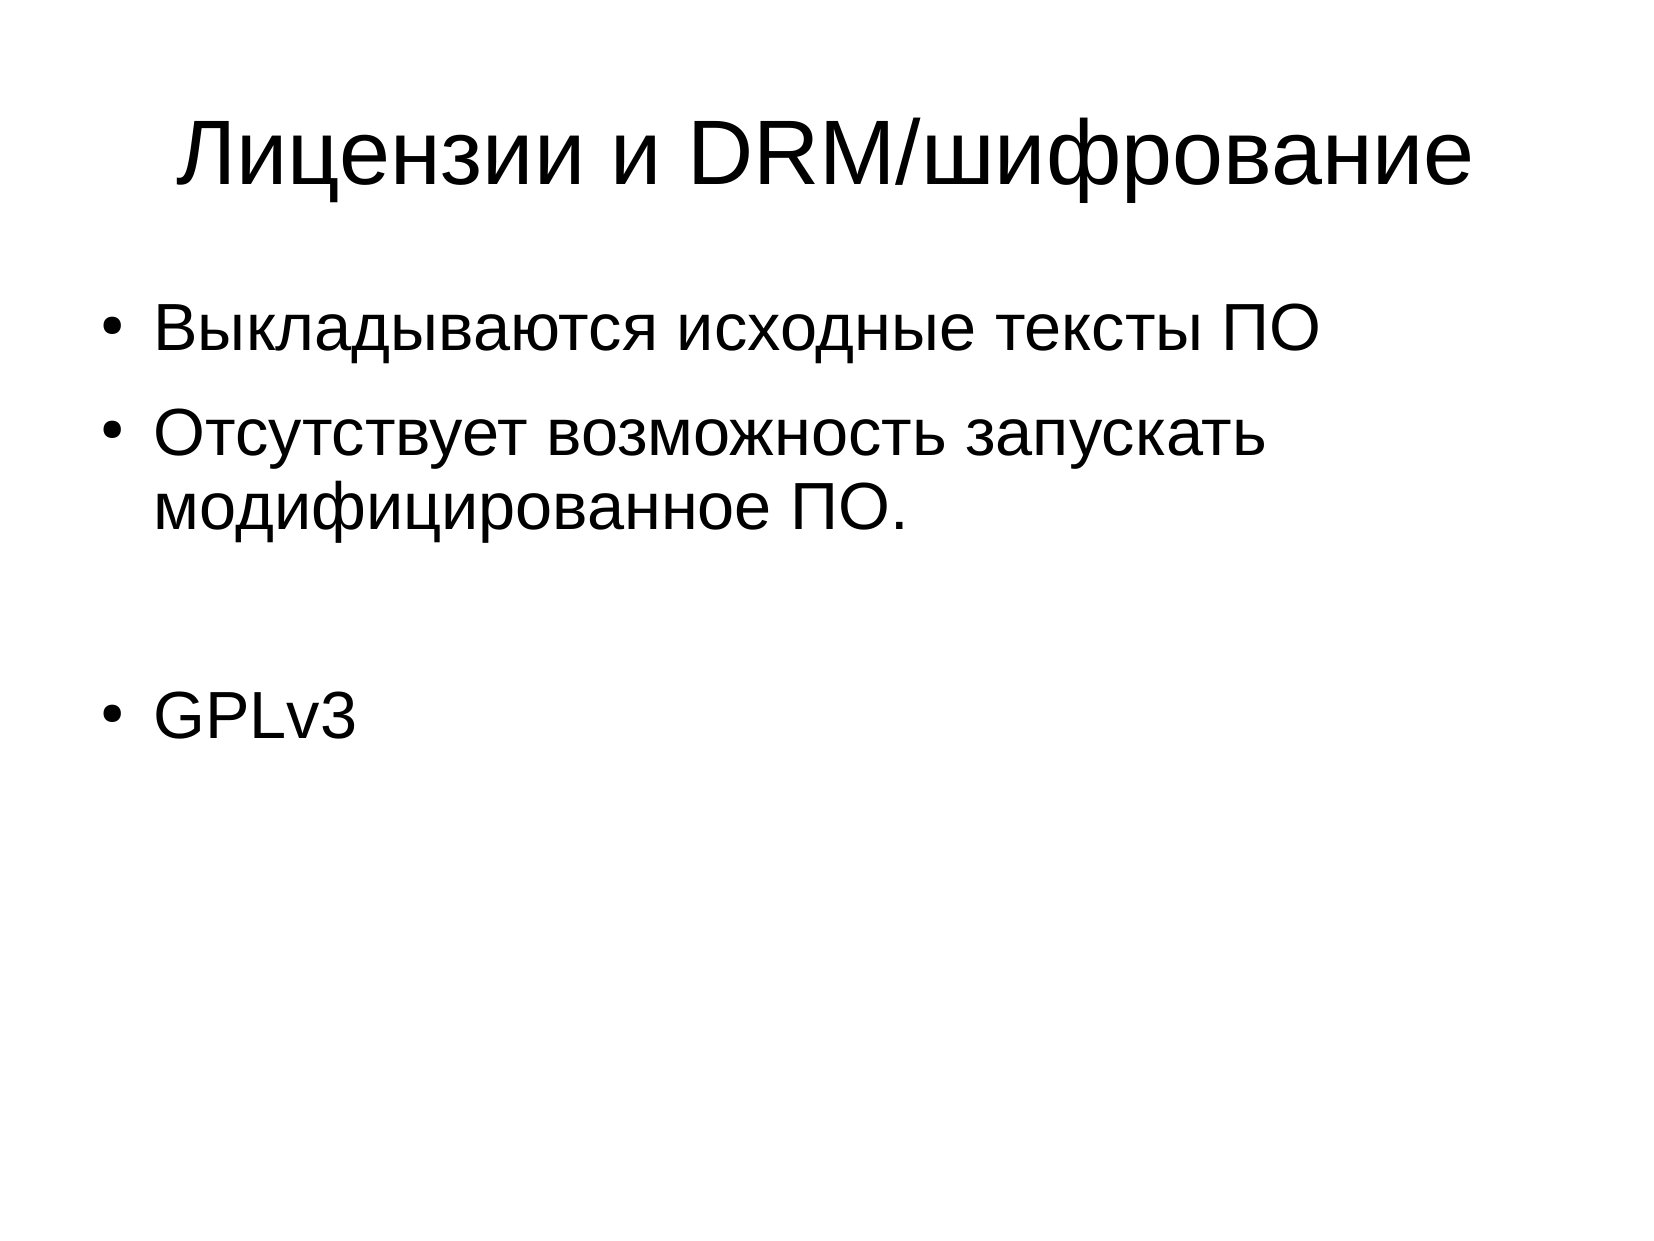

# Лицензии и DRM/шифрование
Выкладываются исходные тексты ПО
Отсутствует возможность запускать модифицированное ПО.
GPLv3